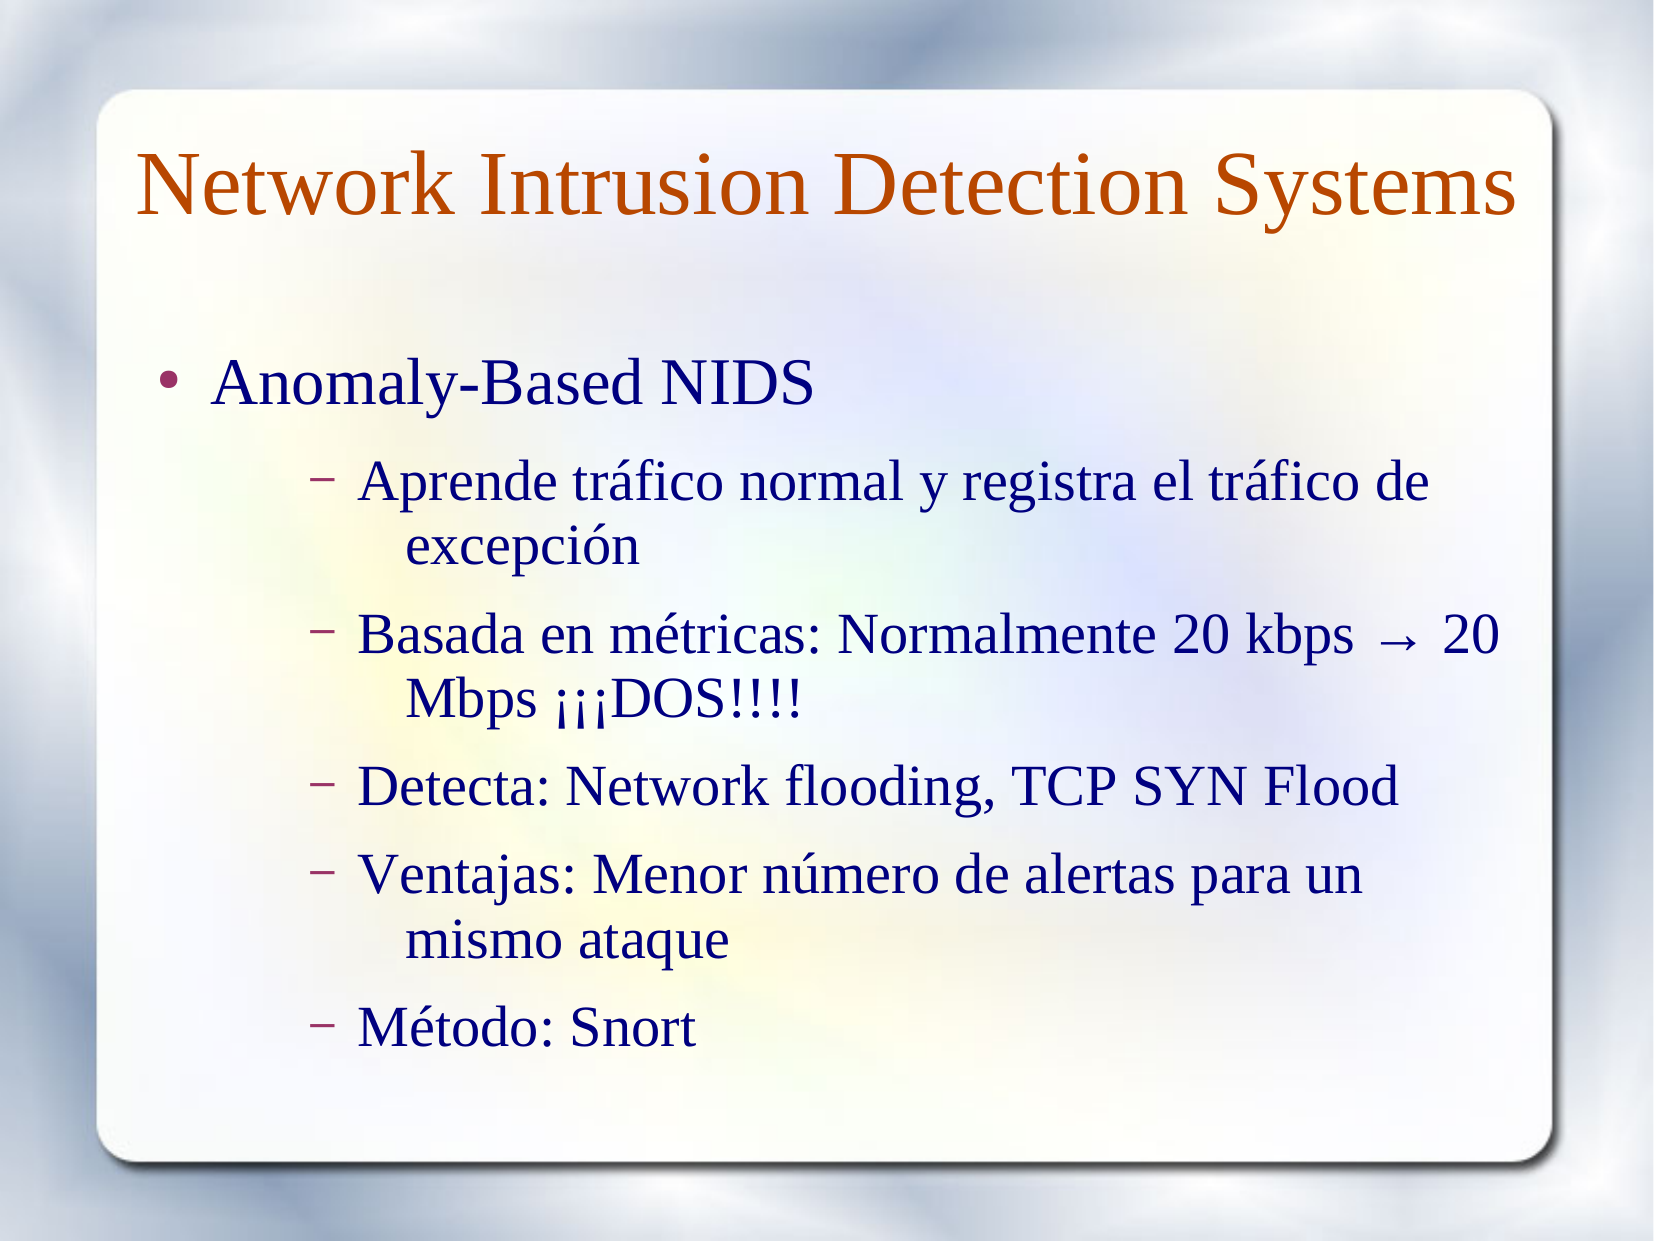

# Network Intrusion Detection Systems
Anomaly-Based NIDS
Aprende tráfico normal y registra el tráfico de excepción
Basada en métricas: Normalmente 20 kbps → 20 Mbps ¡¡¡DOS!!!!
Detecta: Network flooding, TCP SYN Flood
Ventajas: Menor número de alertas para un mismo ataque
Método: Snort